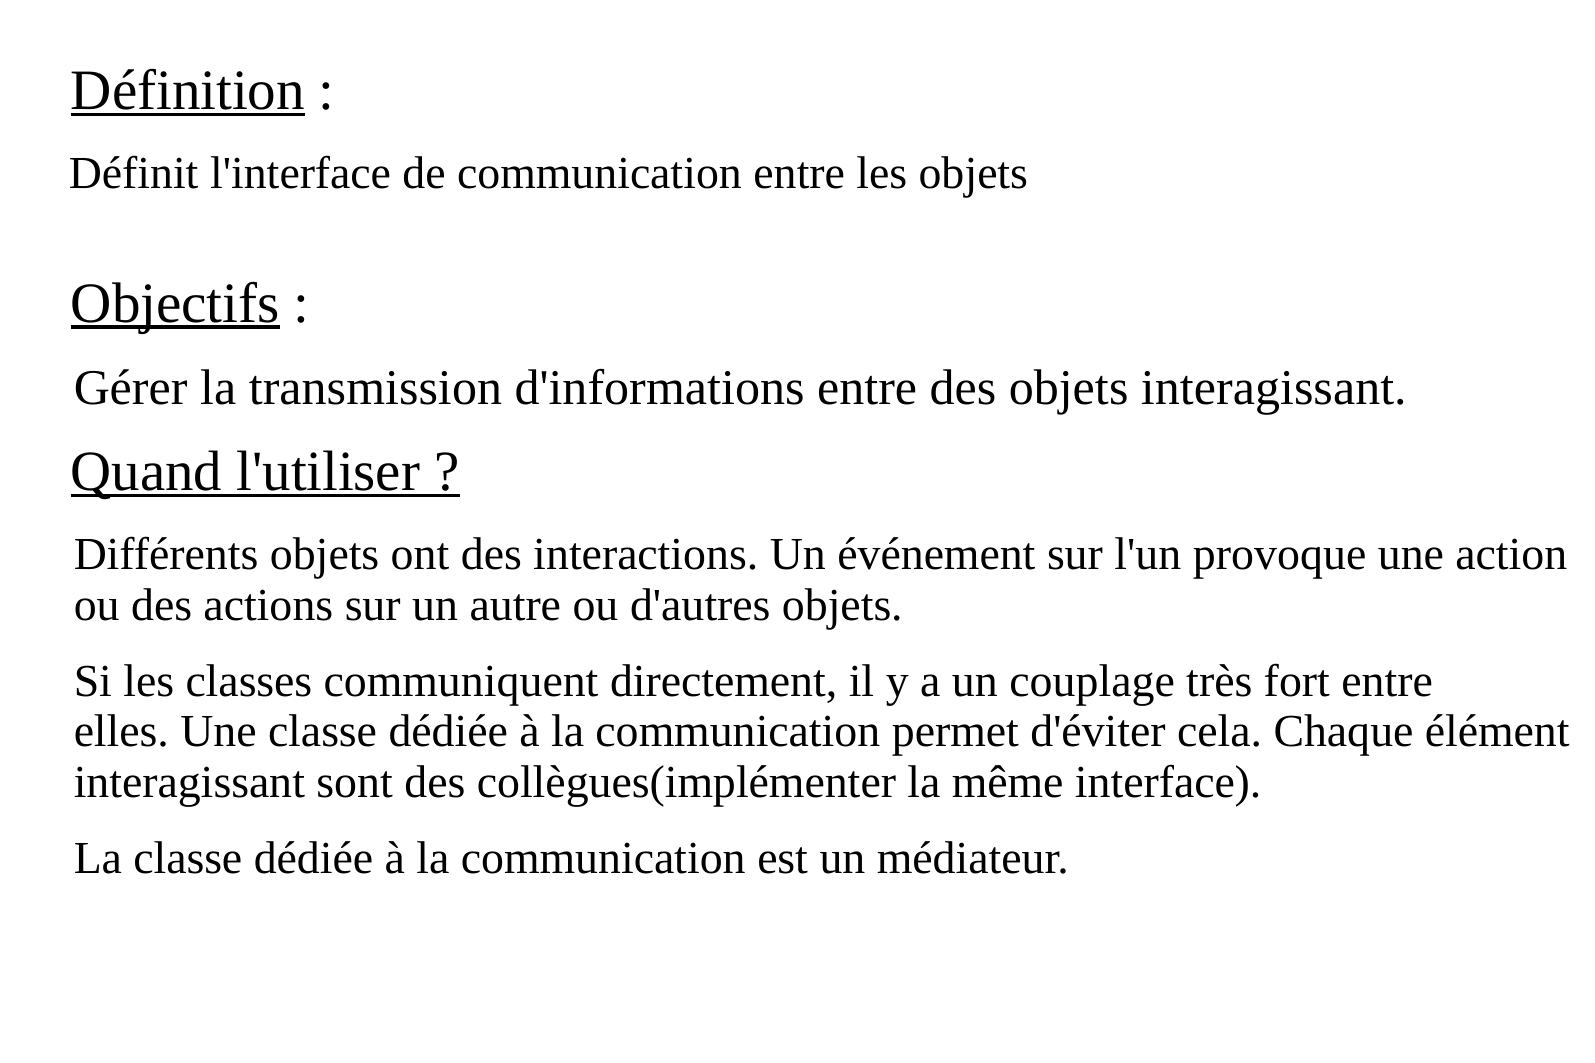

# Définition :
 Définit l'interface de communication entre les objets
Objectifs :
 	Gérer la transmission d'informations entre des objets interagissant.
Quand l'utiliser ?
 	Différents objets ont des interactions. Un événement sur l'un provoque une action 	ou des actions sur un autre ou d'autres objets.
 	Si les classes communiquent directement, il y a un couplage très fort entre 	 	 	elles. Une classe dédiée à la communication permet d'éviter cela. Chaque élément 	interagissant sont des collègues(implémenter la même interface).
 	La classe dédiée à la communication est un médiateur.